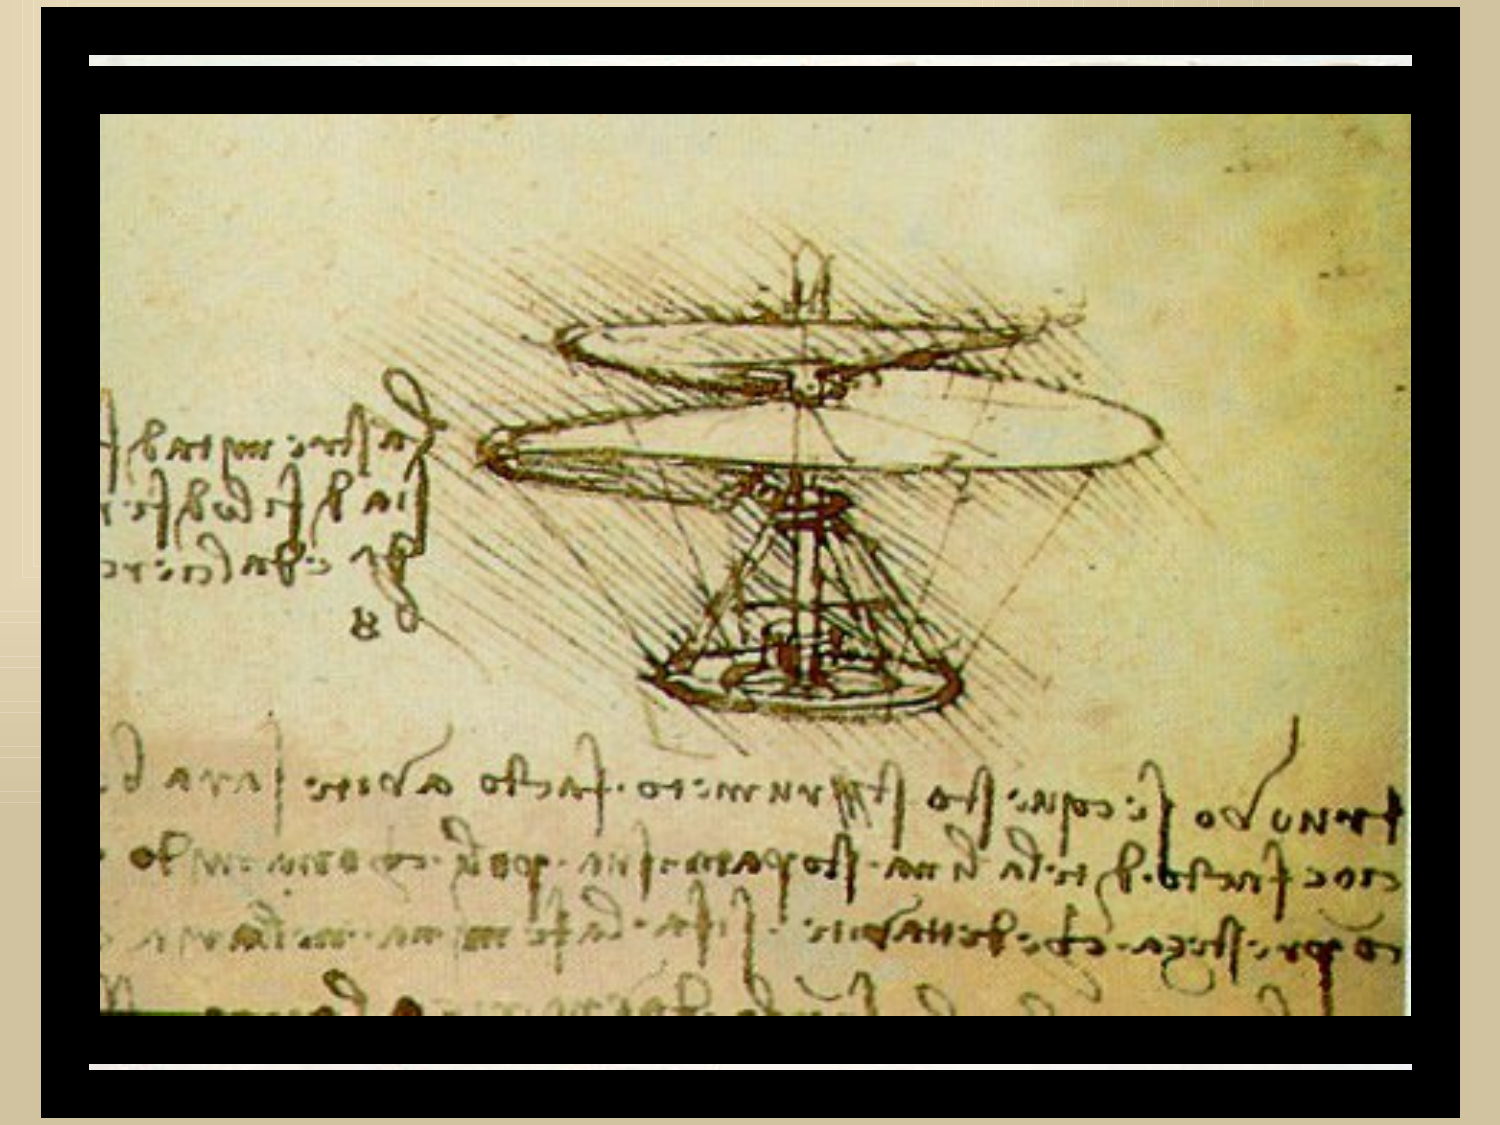

# preučevanje leta ptičev,
izdelal več načrtov za letalne stroje:
helikopter za štiri osebe,
lahko jadralno letalo,
3. januarja 1496 je opravil neuspešen preizkus letalne naprave lastne konstrukcije,
1502: Leonardo za turškega sultana Bajazida II. izdela načrt za 240 m dolg most, načrt ni bil izveden,